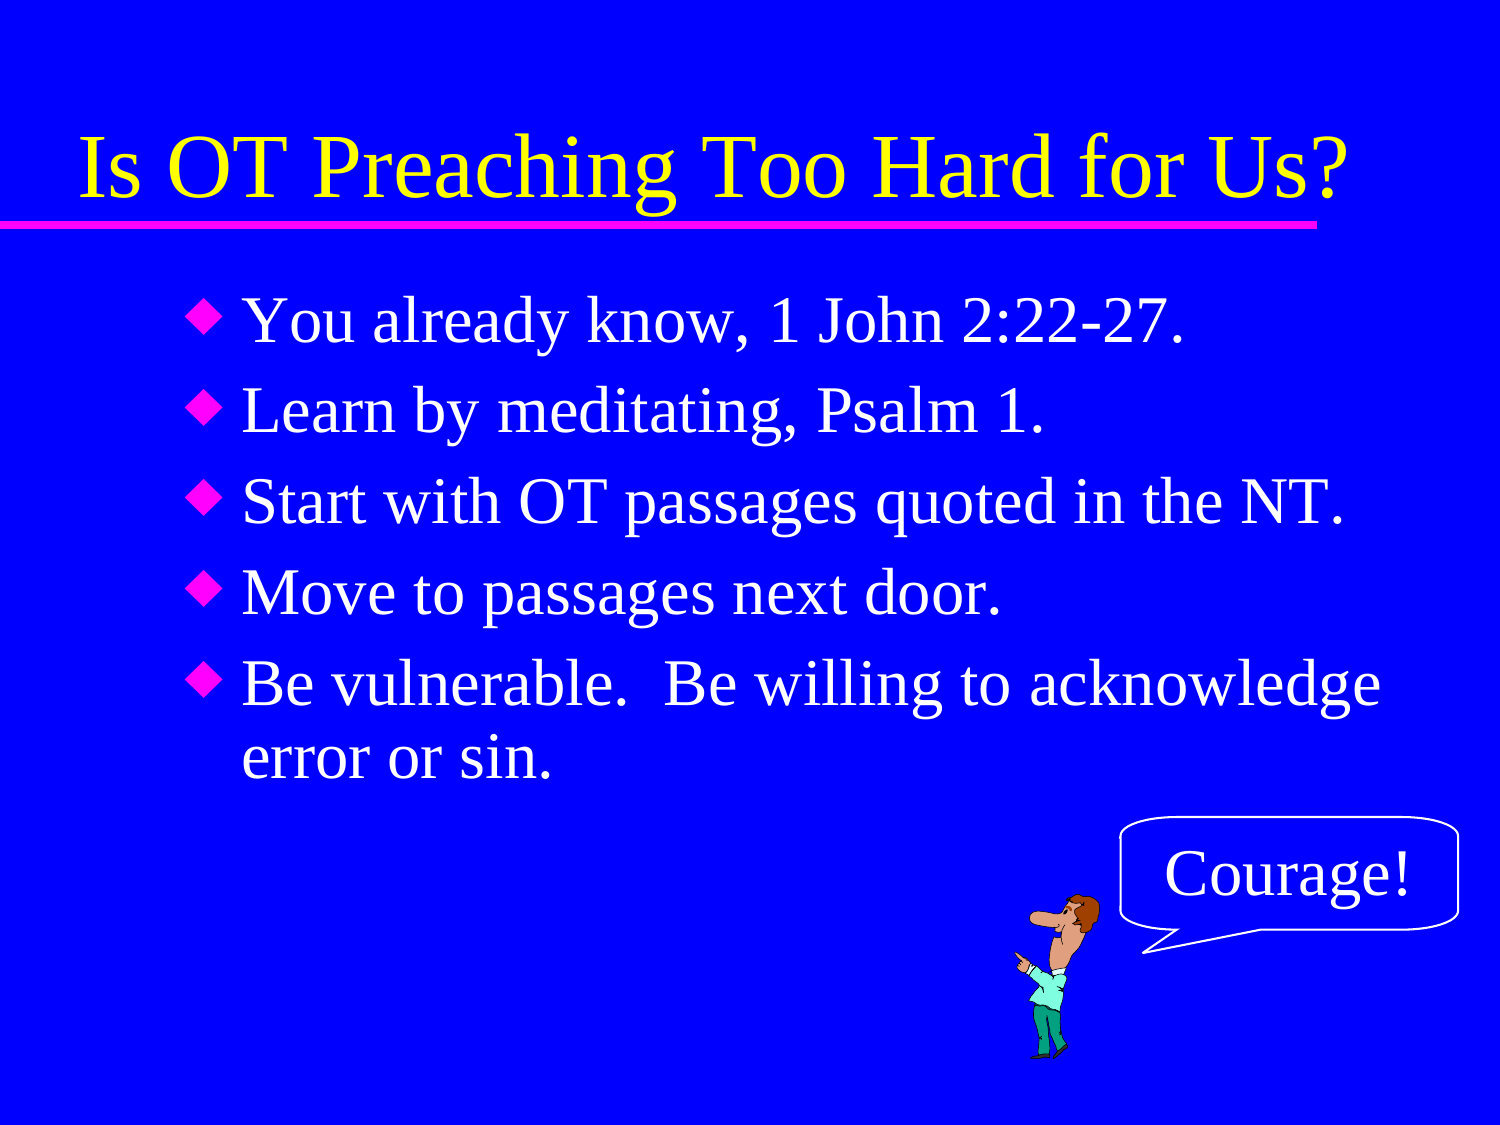

# Is OT Preaching Too Hard for Us?
You already know, 1 John 2:22-27.
Learn by meditating, Psalm 1.
Start with OT passages quoted in the NT.
Move to passages next door.
Be vulnerable. Be willing to acknowledge error or sin.
Courage!